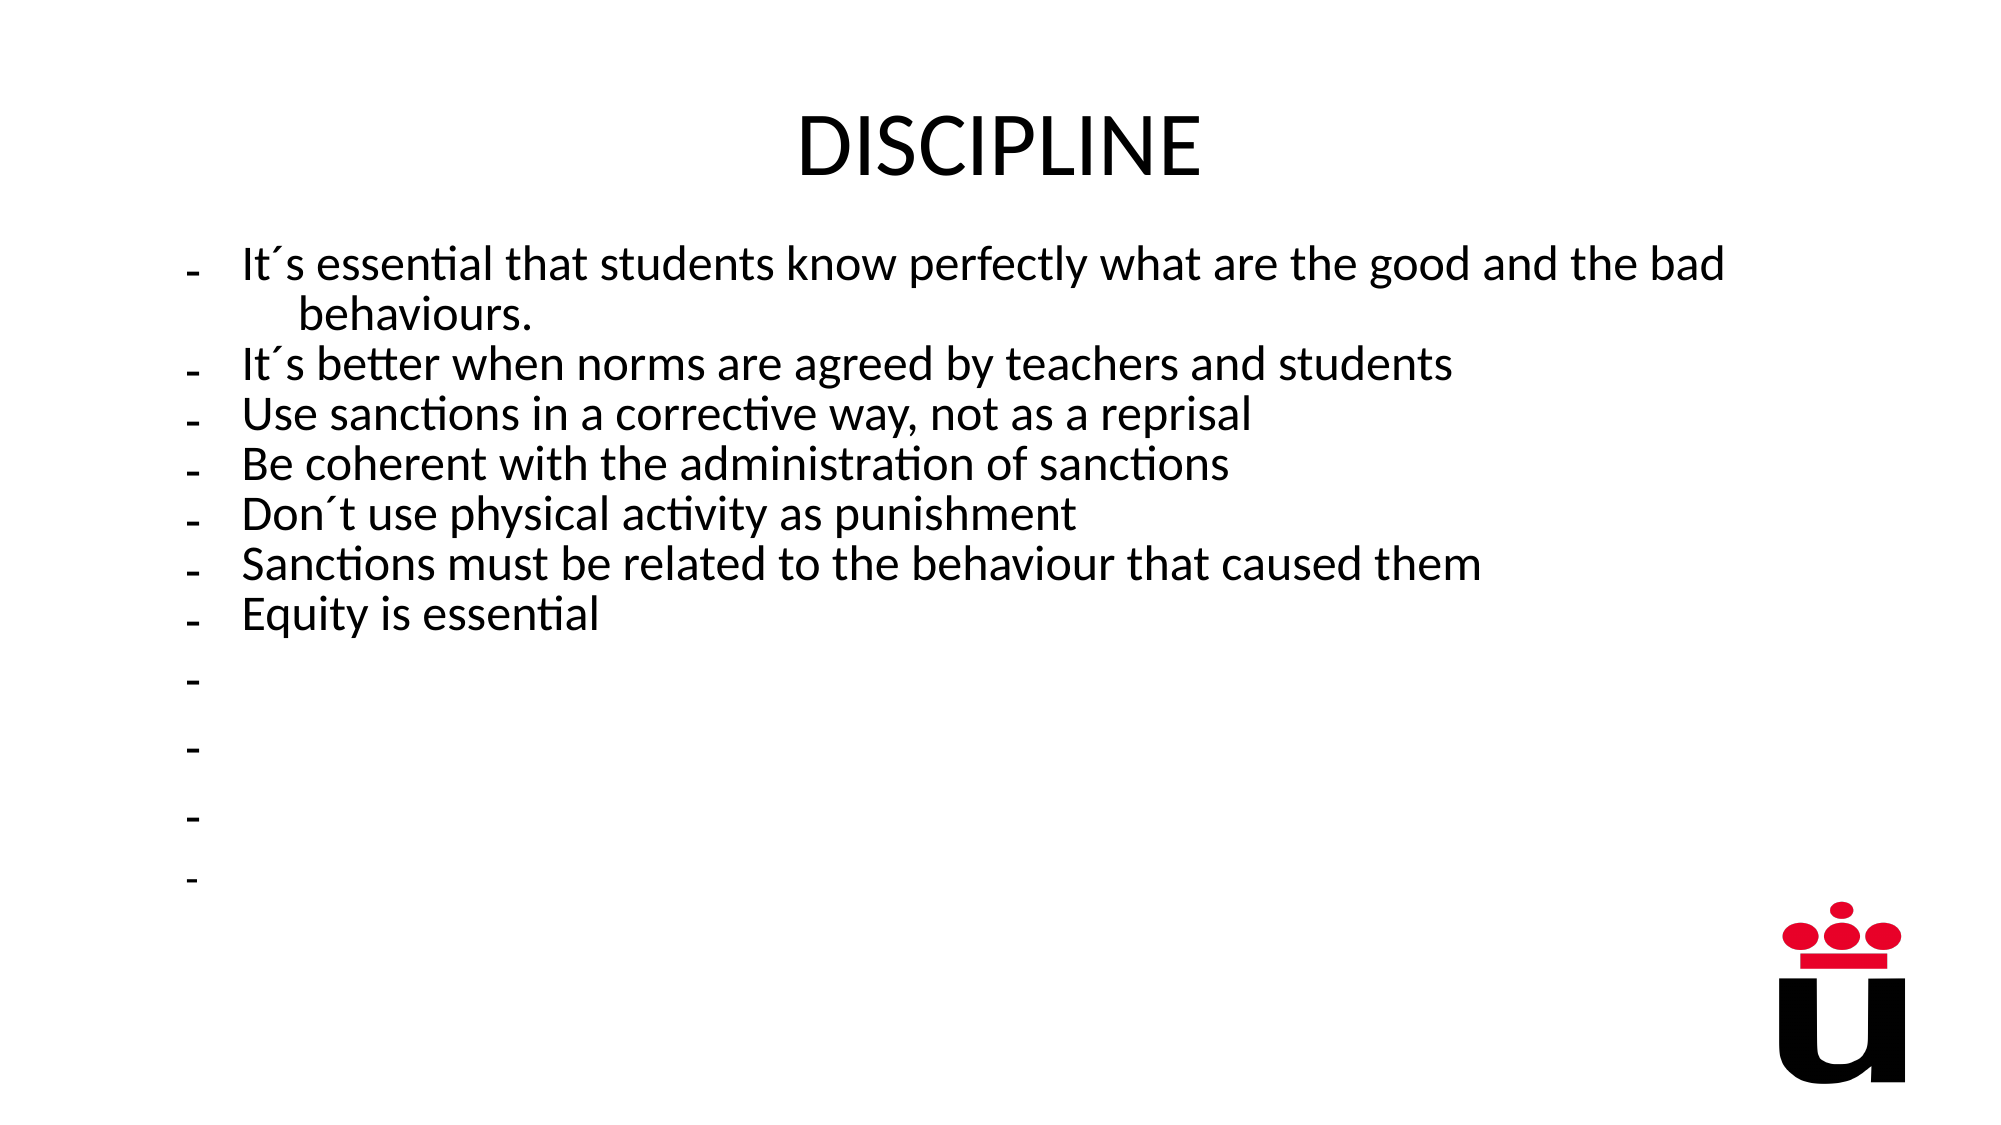

# DISCIPLINE
It´s essential that students know perfectly what are the good and the bad behaviours.
It´s better when norms are agreed by teachers and students
Use sanctions in a corrective way, not as a reprisal
Be coherent with the administration of sanctions
Don´t use physical activity as punishment
Sanctions must be related to the behaviour that caused them
Equity is essential